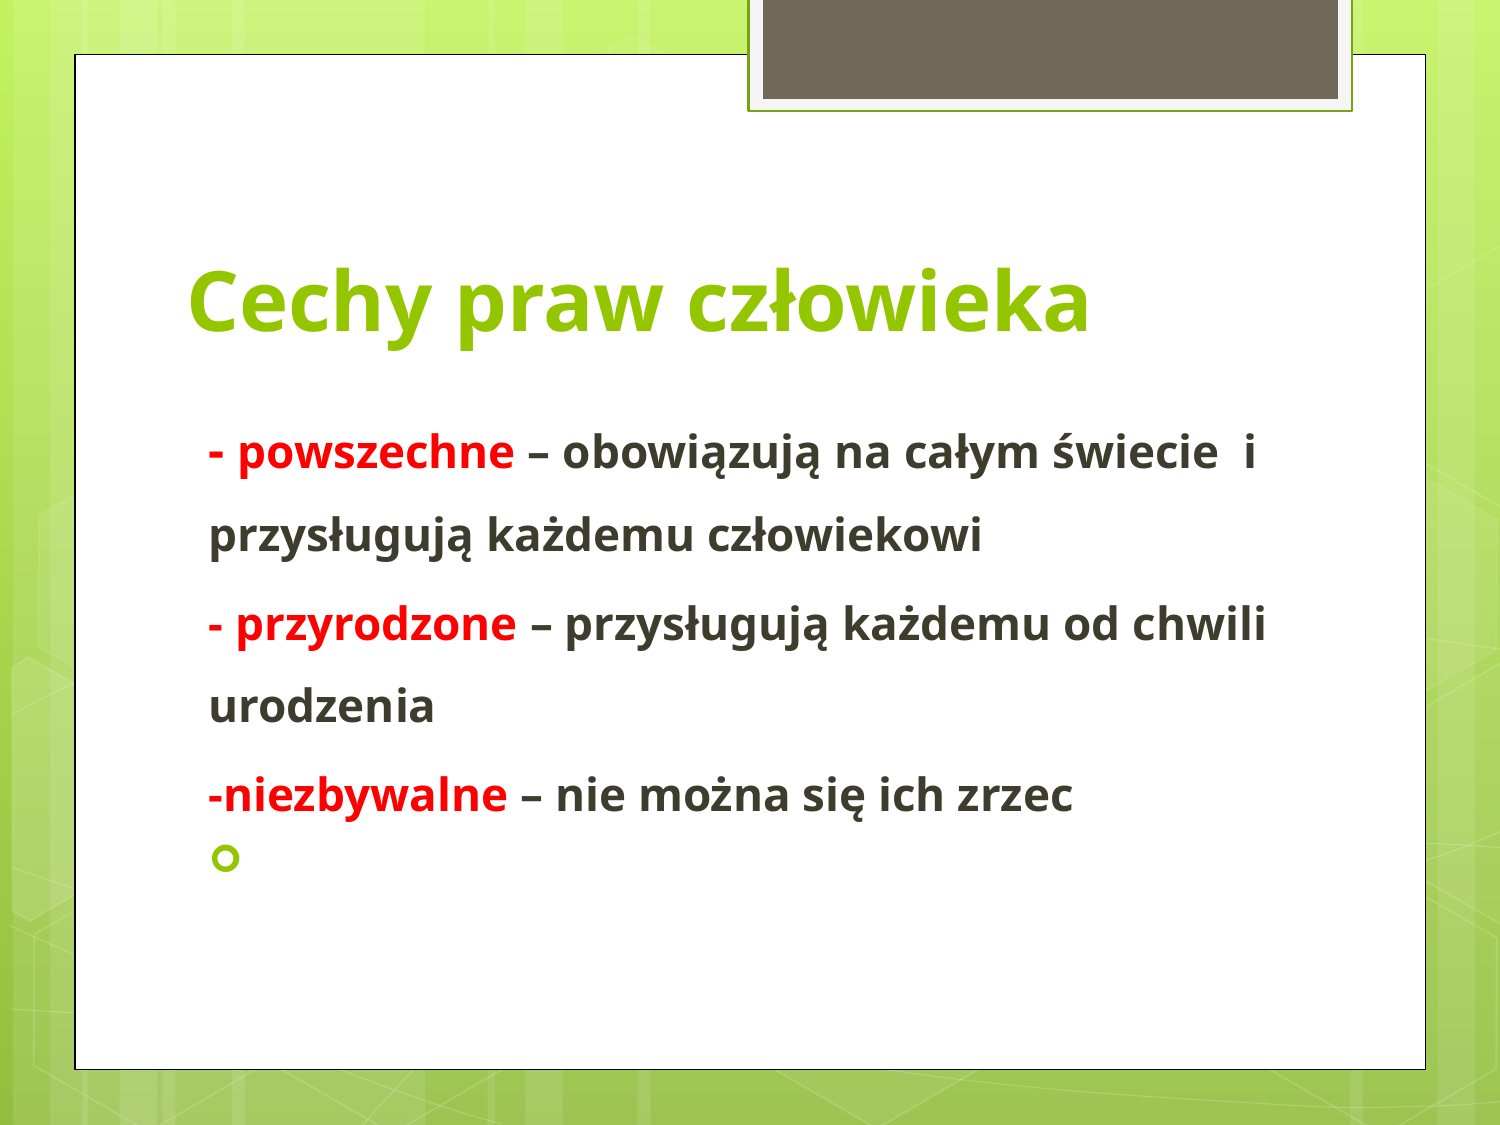

# Cechy praw człowieka
- powszechne – obowiązują na całym świecie i przysługują każdemu człowiekowi
- przyrodzone – przysługują każdemu od chwili urodzenia
-niezbywalne – nie można się ich zrzec